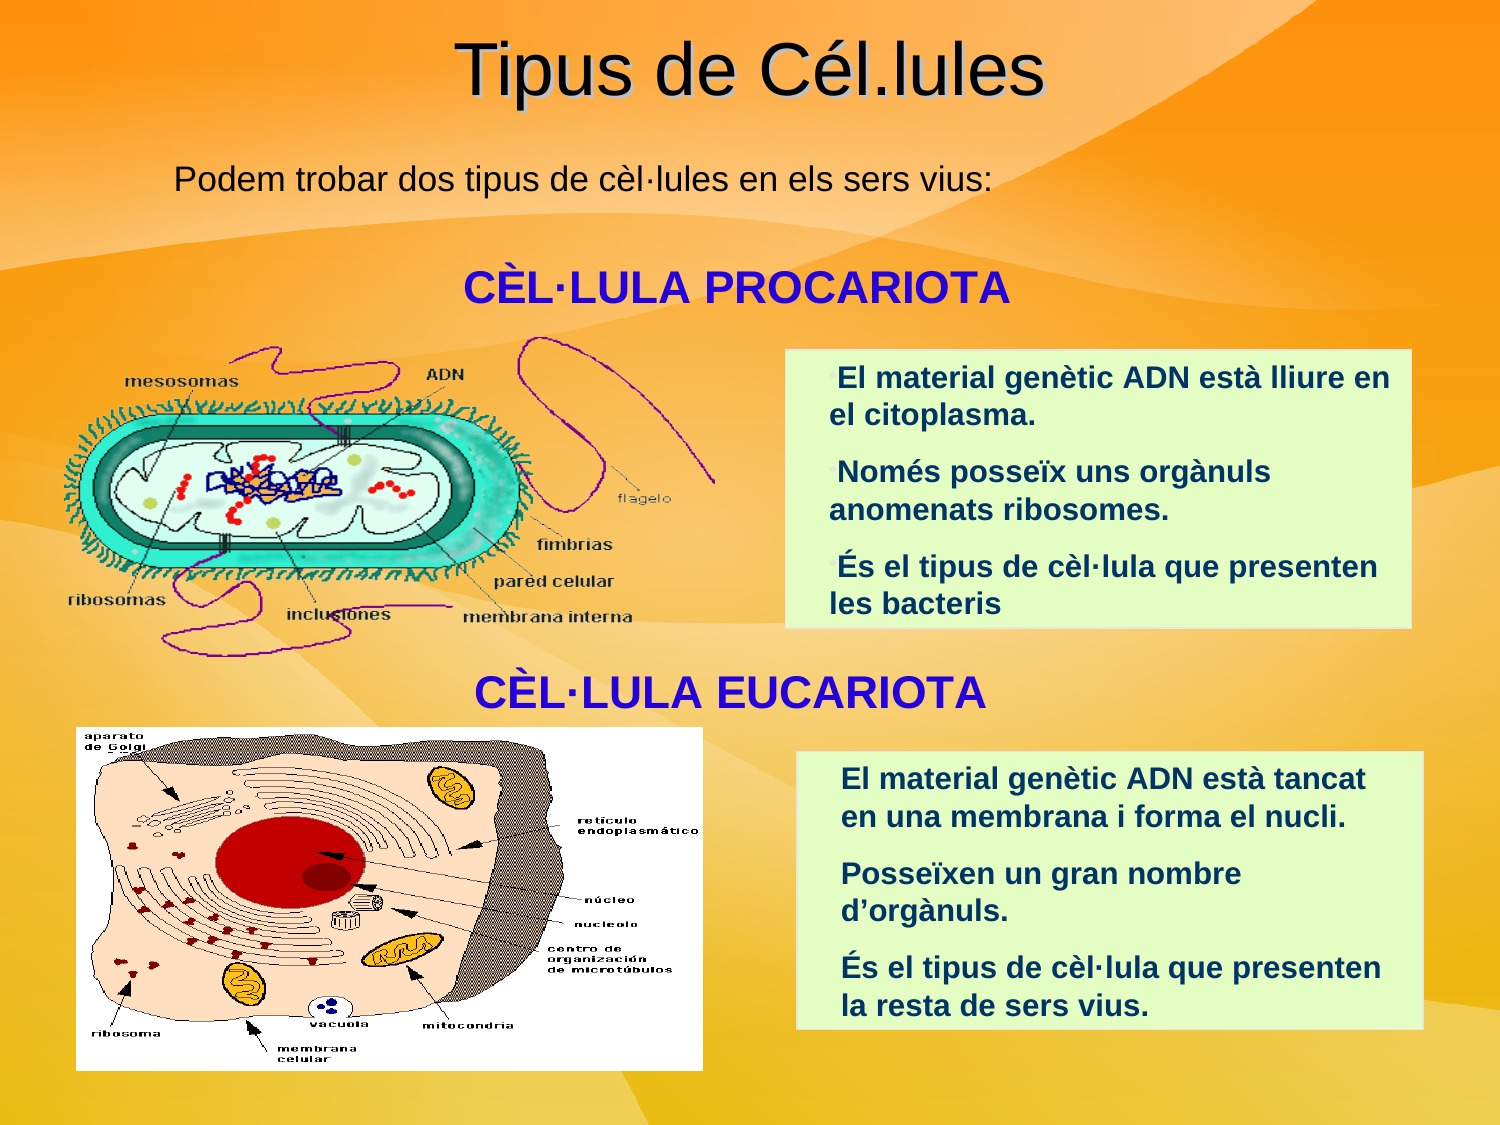

# Tipus de Cél.lules
Podem trobar dos tipus de cèl·lules en els sers vius:
CÈL·LULA PROCARIOTA
El material genètic ADN està lliure en el citoplasma.
Només posseïx uns orgànuls anomenats ribosomes.
És el tipus de cèl·lula que presenten les bacteris
CÈL·LULA EUCARIOTA
El material genètic ADN està tancat en una membrana i forma el nucli.
Posseïxen un gran nombre d’orgànuls.
És el tipus de cèl·lula que presenten la resta de sers vius.